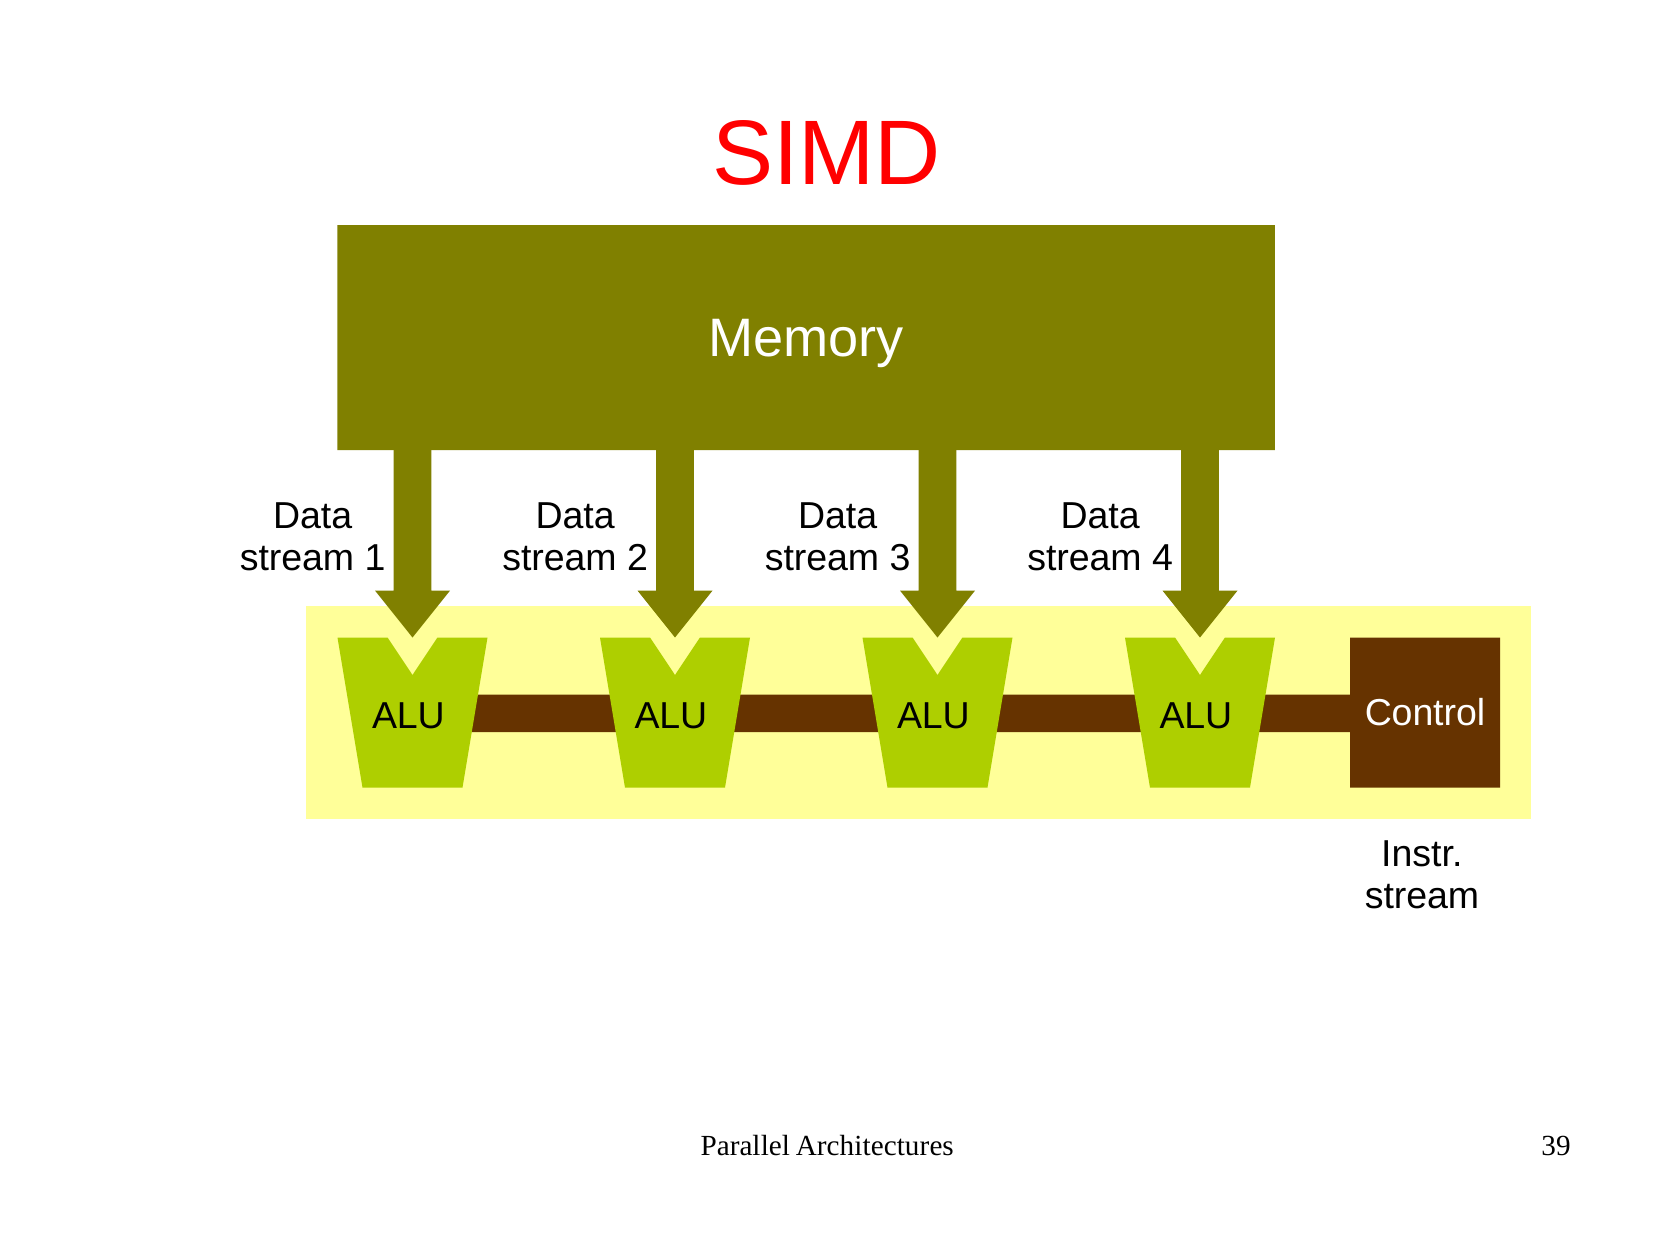

# SIMD
Memory
Data
stream 1
Data
stream 2
Data
stream 3
Data
stream 4
ALU
ALU
ALU
ALU
Control
Instr.
stream
Parallel Architectures
39